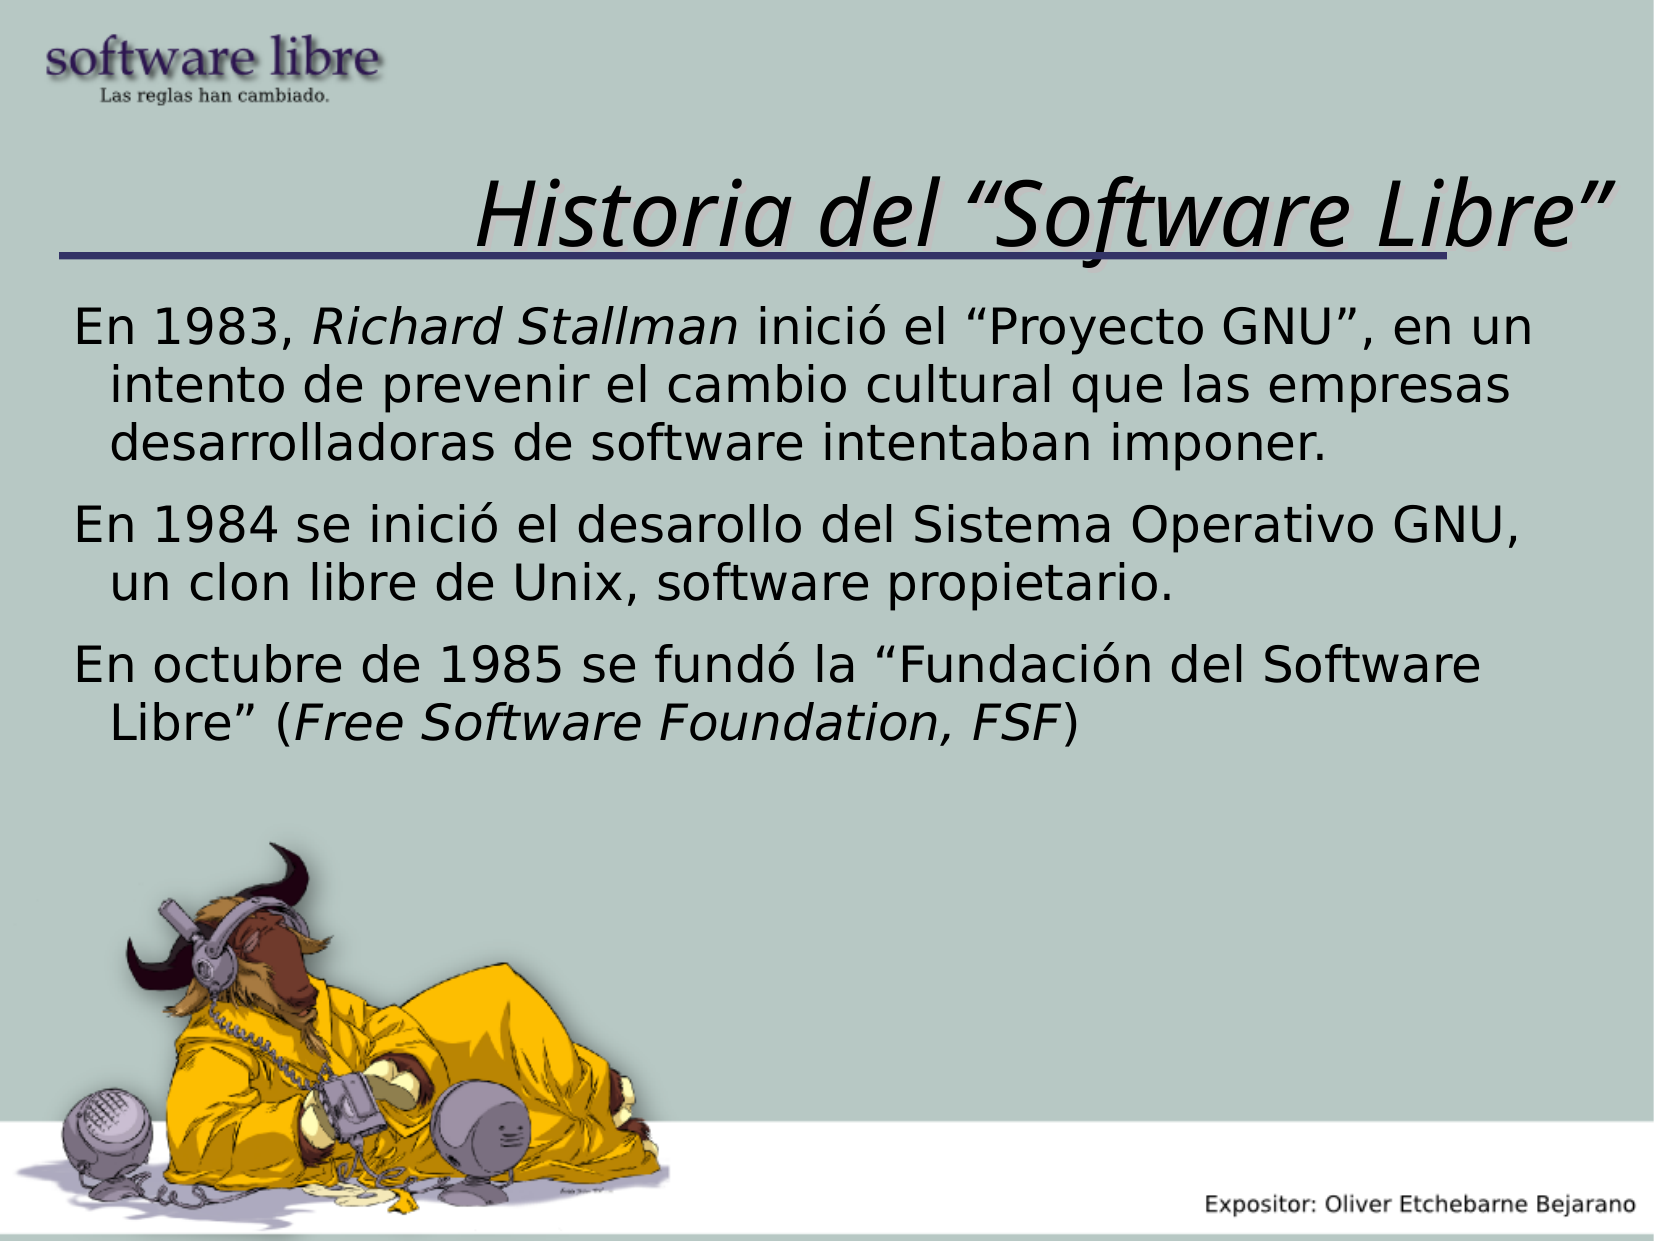

Historia del “Software Libre”
En 1983, Richard Stallman inició el “Proyecto GNU”, en un intento de prevenir el cambio cultural que las empresas desarrolladoras de software intentaban imponer.
En 1984 se inició el desarollo del Sistema Operativo GNU, un clon libre de Unix, software propietario.
En octubre de 1985 se fundó la “Fundación del Software Libre” (Free Software Foundation, FSF)